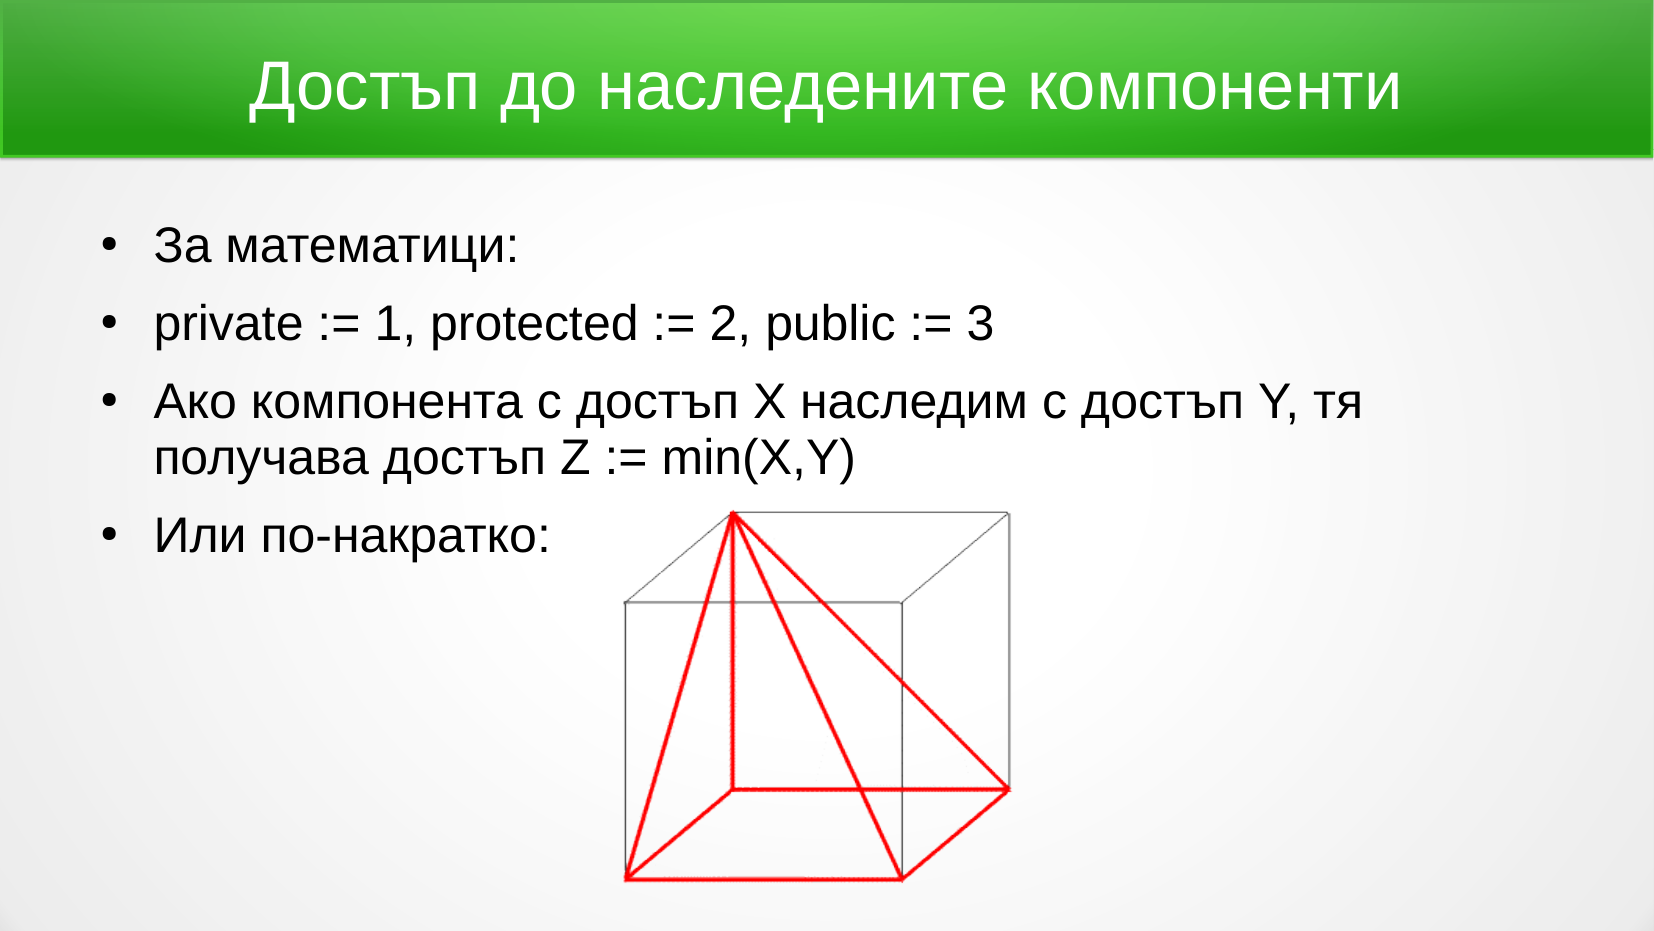

# Достъп до наследените компоненти
За математици:
private := 1, protected := 2, public := 3
Ако компонента с достъп X наследим с достъп Y, тя получава достъп Z := min(X,Y)
Или по-накратко: